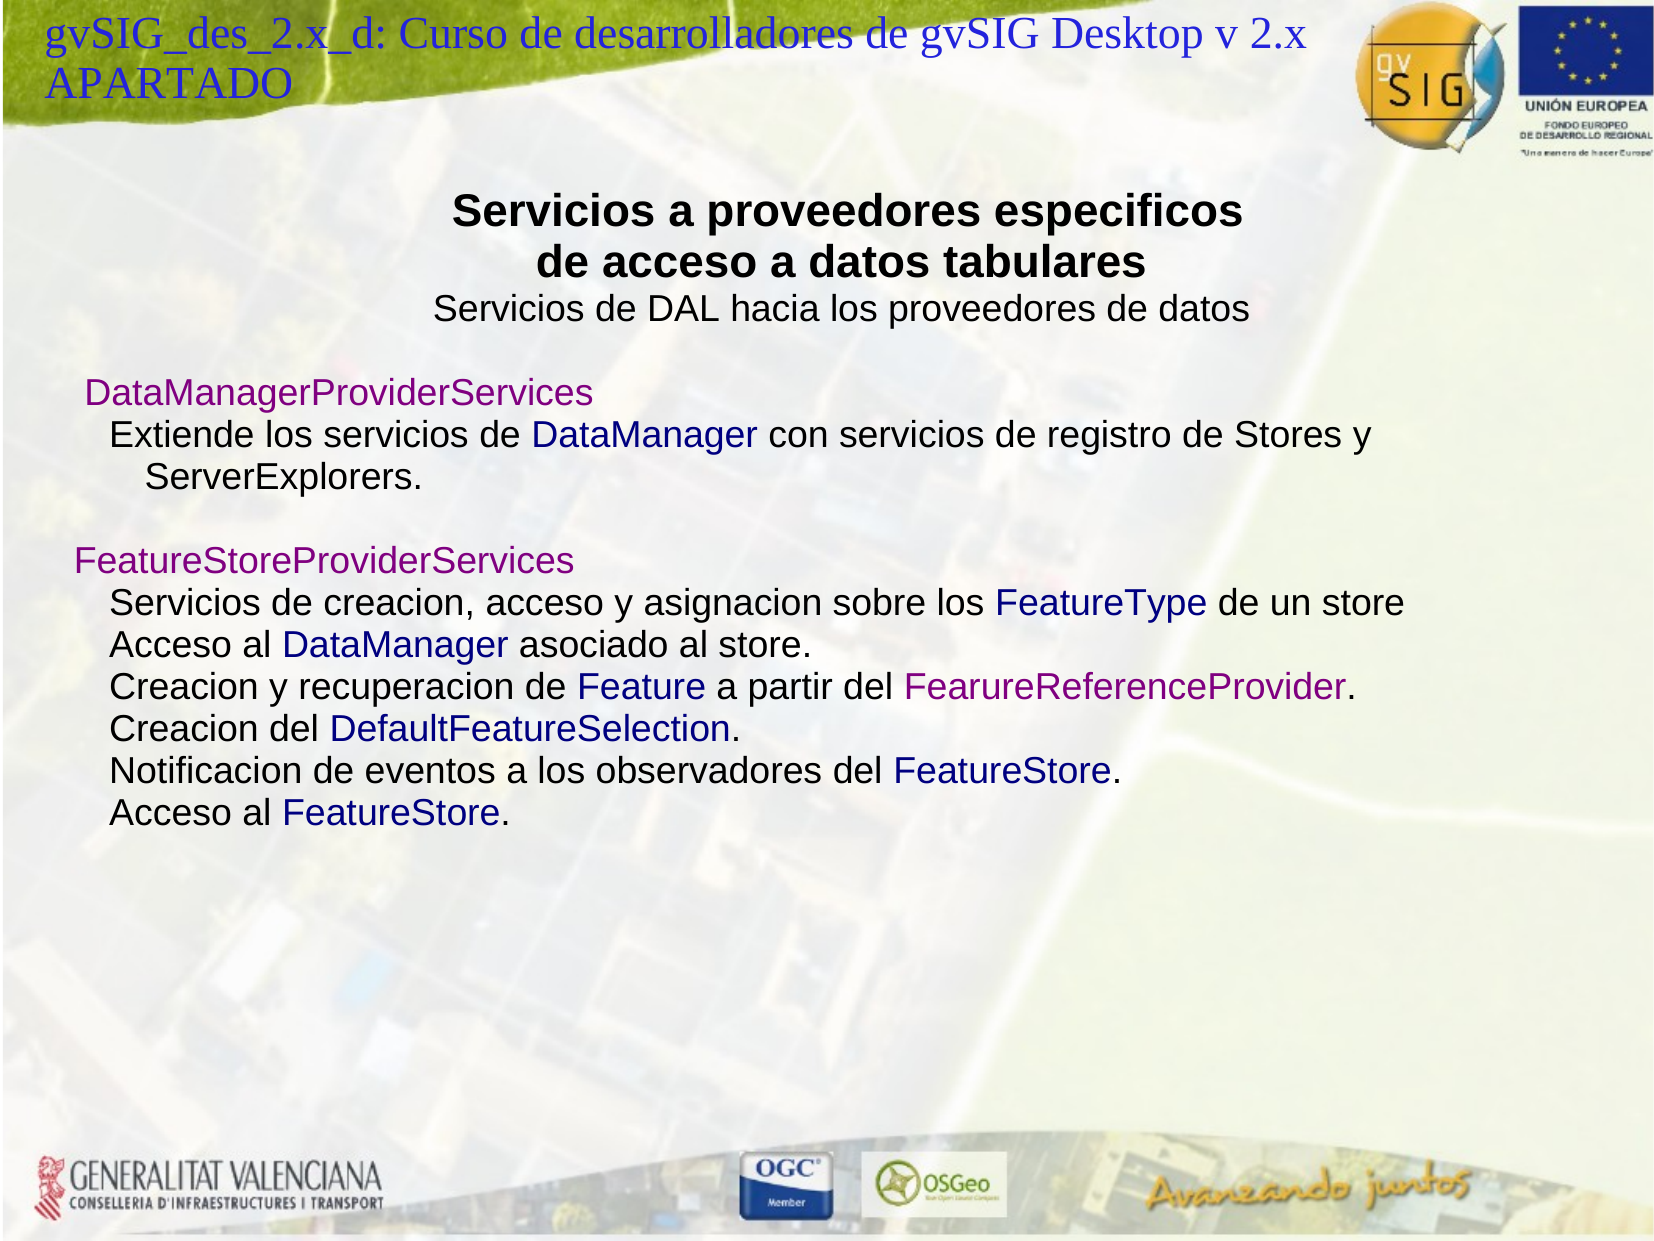

Servicios a proveedores especificos
de acceso a datos tabulares
Servicios de DAL hacia los proveedores de datos
 DataManagerProviderServices
Extiende los servicios de DataManager con servicios de registro de Stores y ServerExplorers.
FeatureStoreProviderServices
Servicios de creacion, acceso y asignacion sobre los FeatureType de un store
Acceso al DataManager asociado al store.
Creacion y recuperacion de Feature a partir del FearureReferenceProvider.
Creacion del DefaultFeatureSelection.
Notificacion de eventos a los observadores del FeatureStore.
Acceso al FeatureStore.